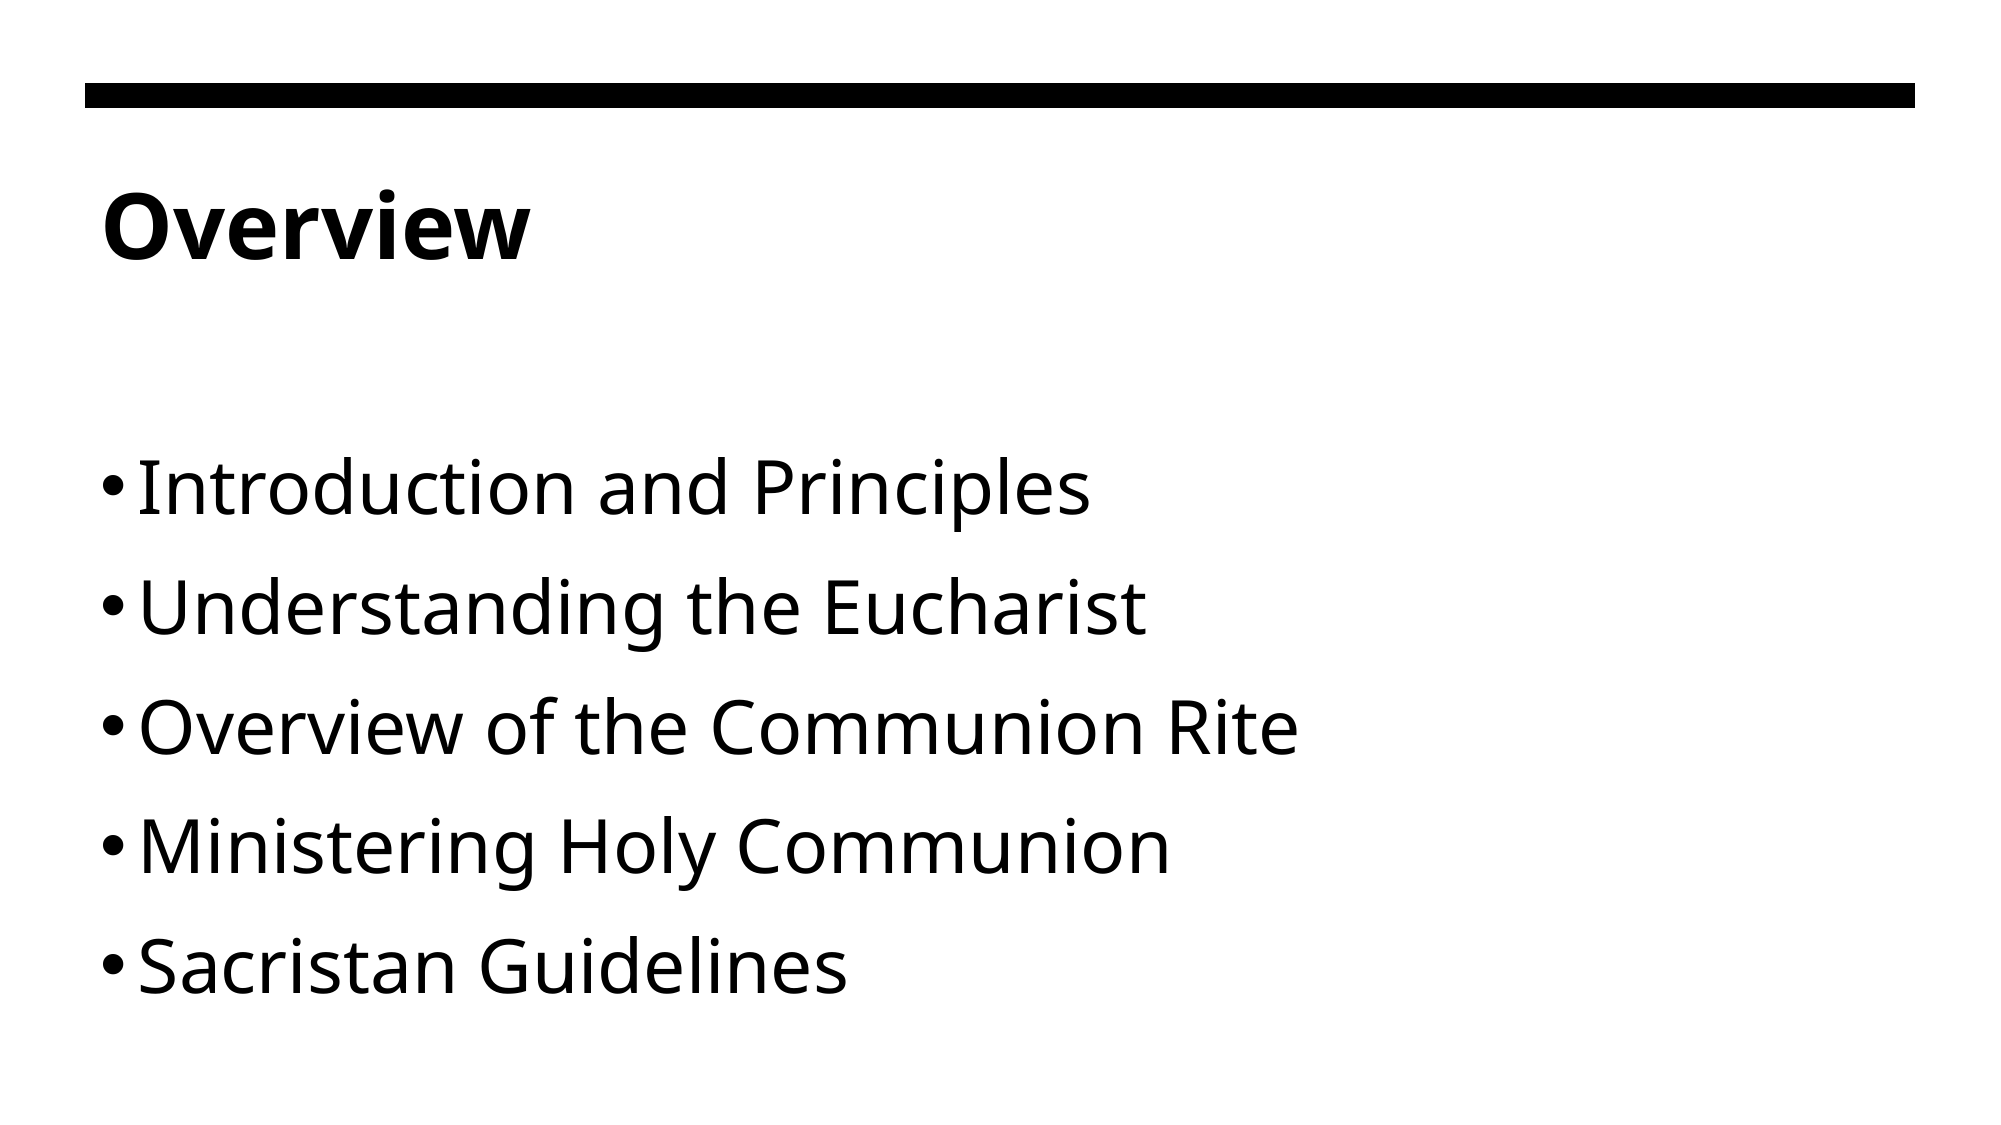

# Overview
Introduction and Principles
Understanding the Eucharist
Overview of the Communion Rite
Ministering Holy Communion
Sacristan Guidelines